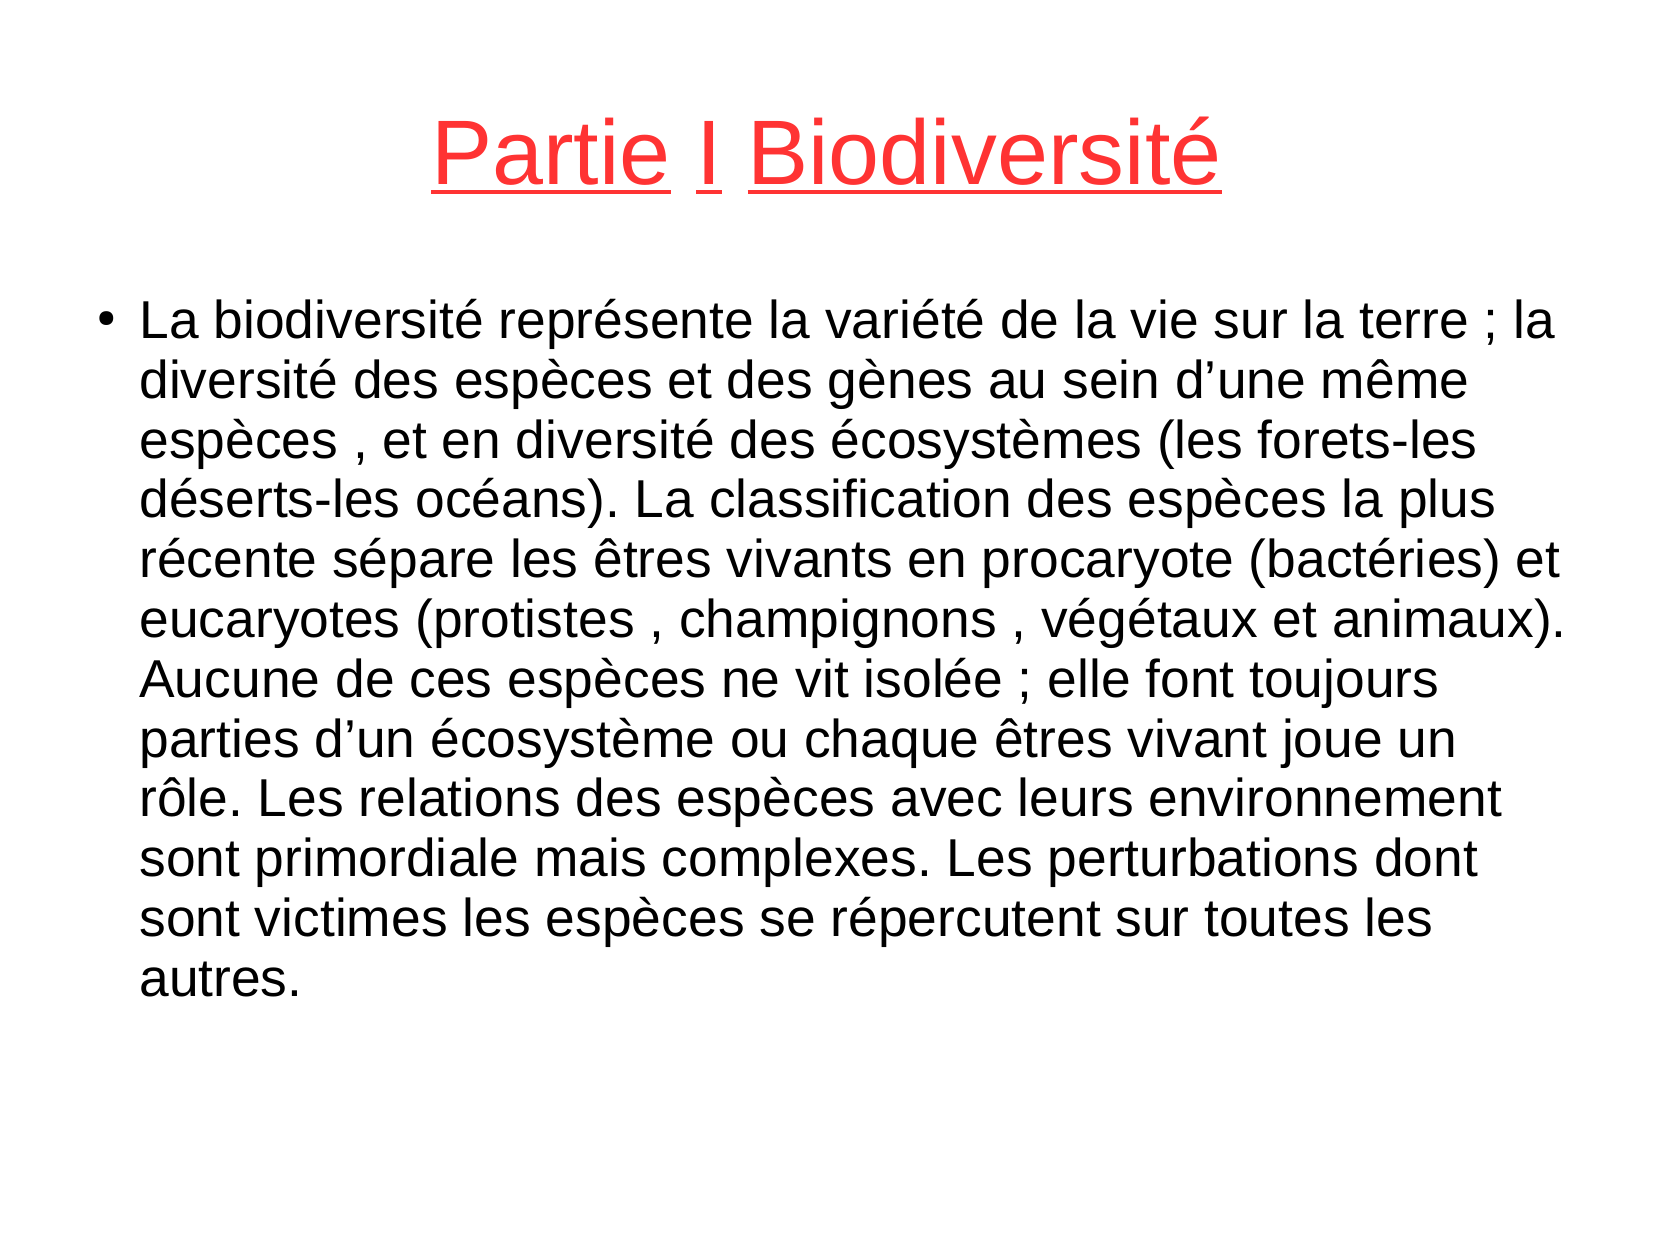

# Partie I Biodiversité
La biodiversité représente la variété de la vie sur la terre ; la diversité des espèces et des gènes au sein d’une même espèces , et en diversité des écosystèmes (les forets-les déserts-les océans). La classification des espèces la plus récente sépare les êtres vivants en procaryote (bactéries) et eucaryotes (protistes , champignons , végétaux et animaux). Aucune de ces espèces ne vit isolée ; elle font toujours parties d’un écosystème ou chaque êtres vivant joue un rôle. Les relations des espèces avec leurs environnement sont primordiale mais complexes. Les perturbations dont sont victimes les espèces se répercutent sur toutes les autres.